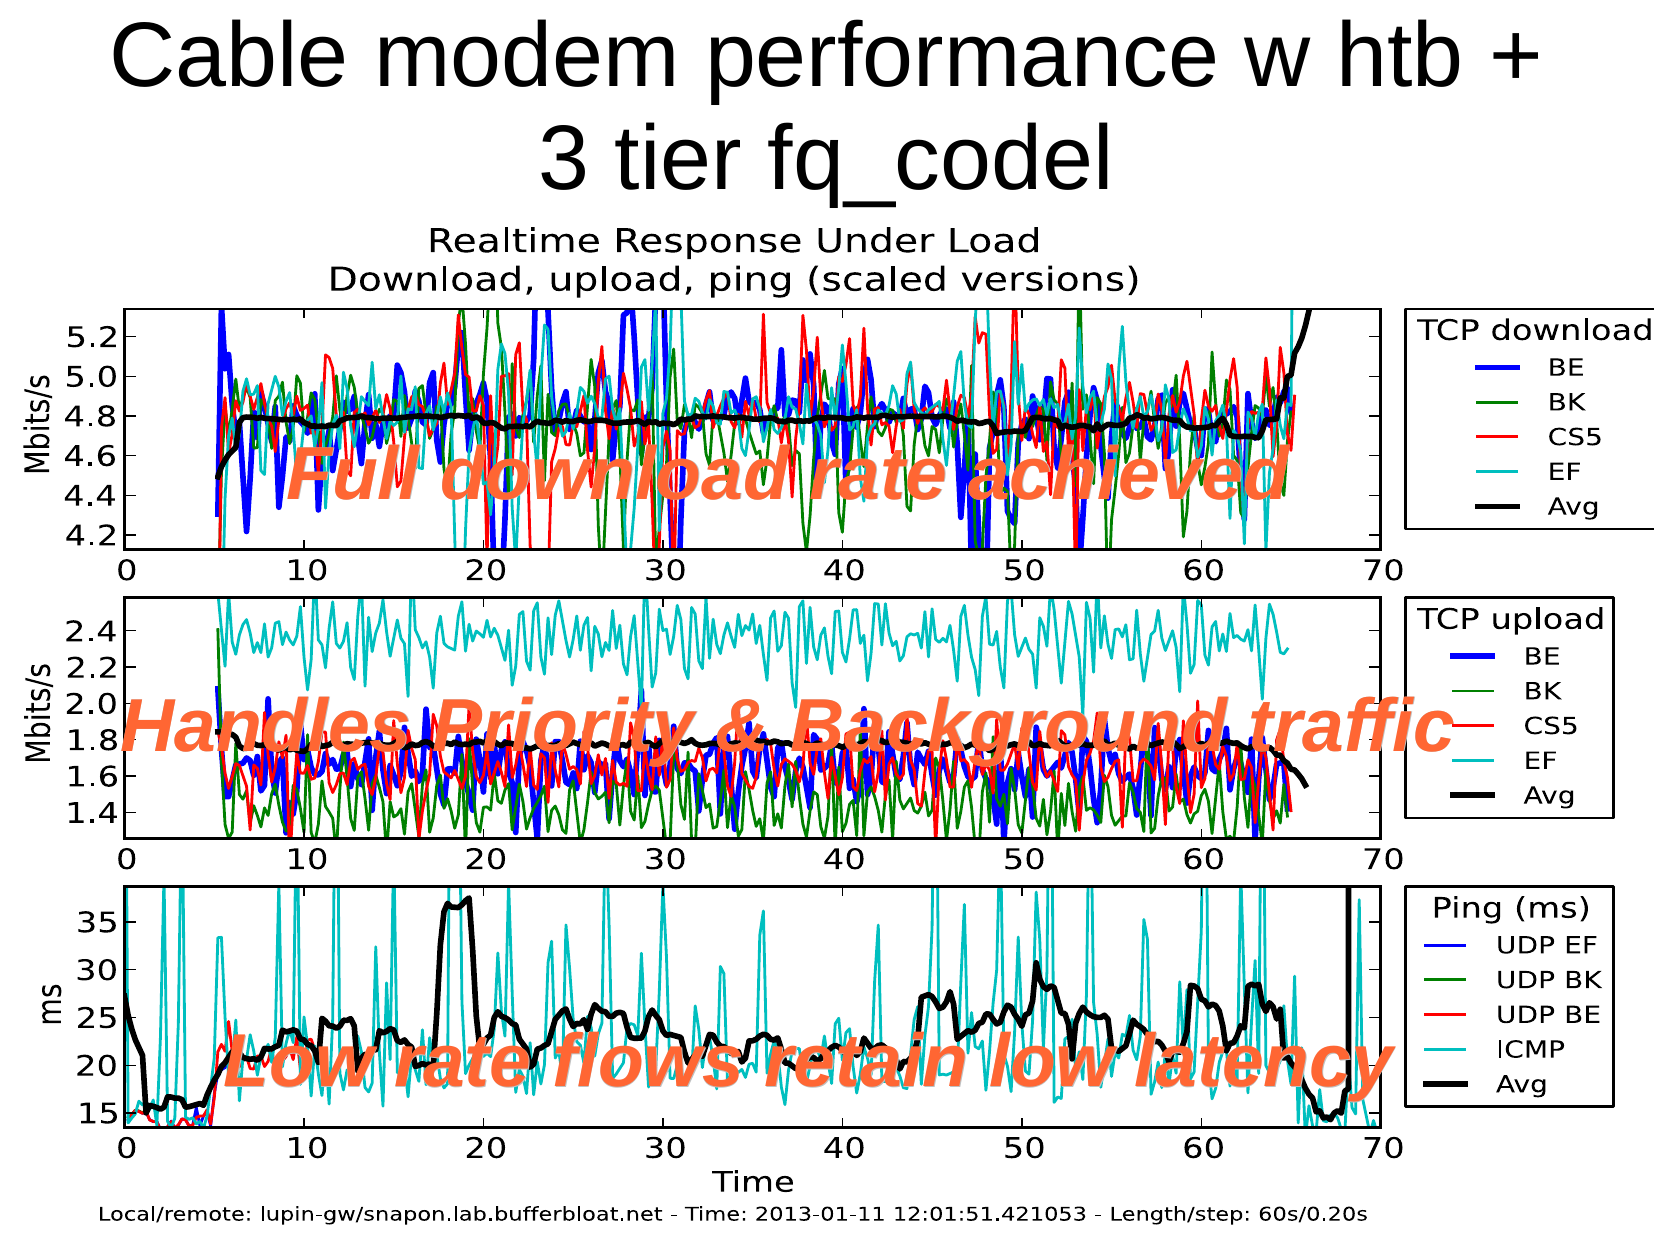

# Cable modem performance w htb + 3 tier fq_codel